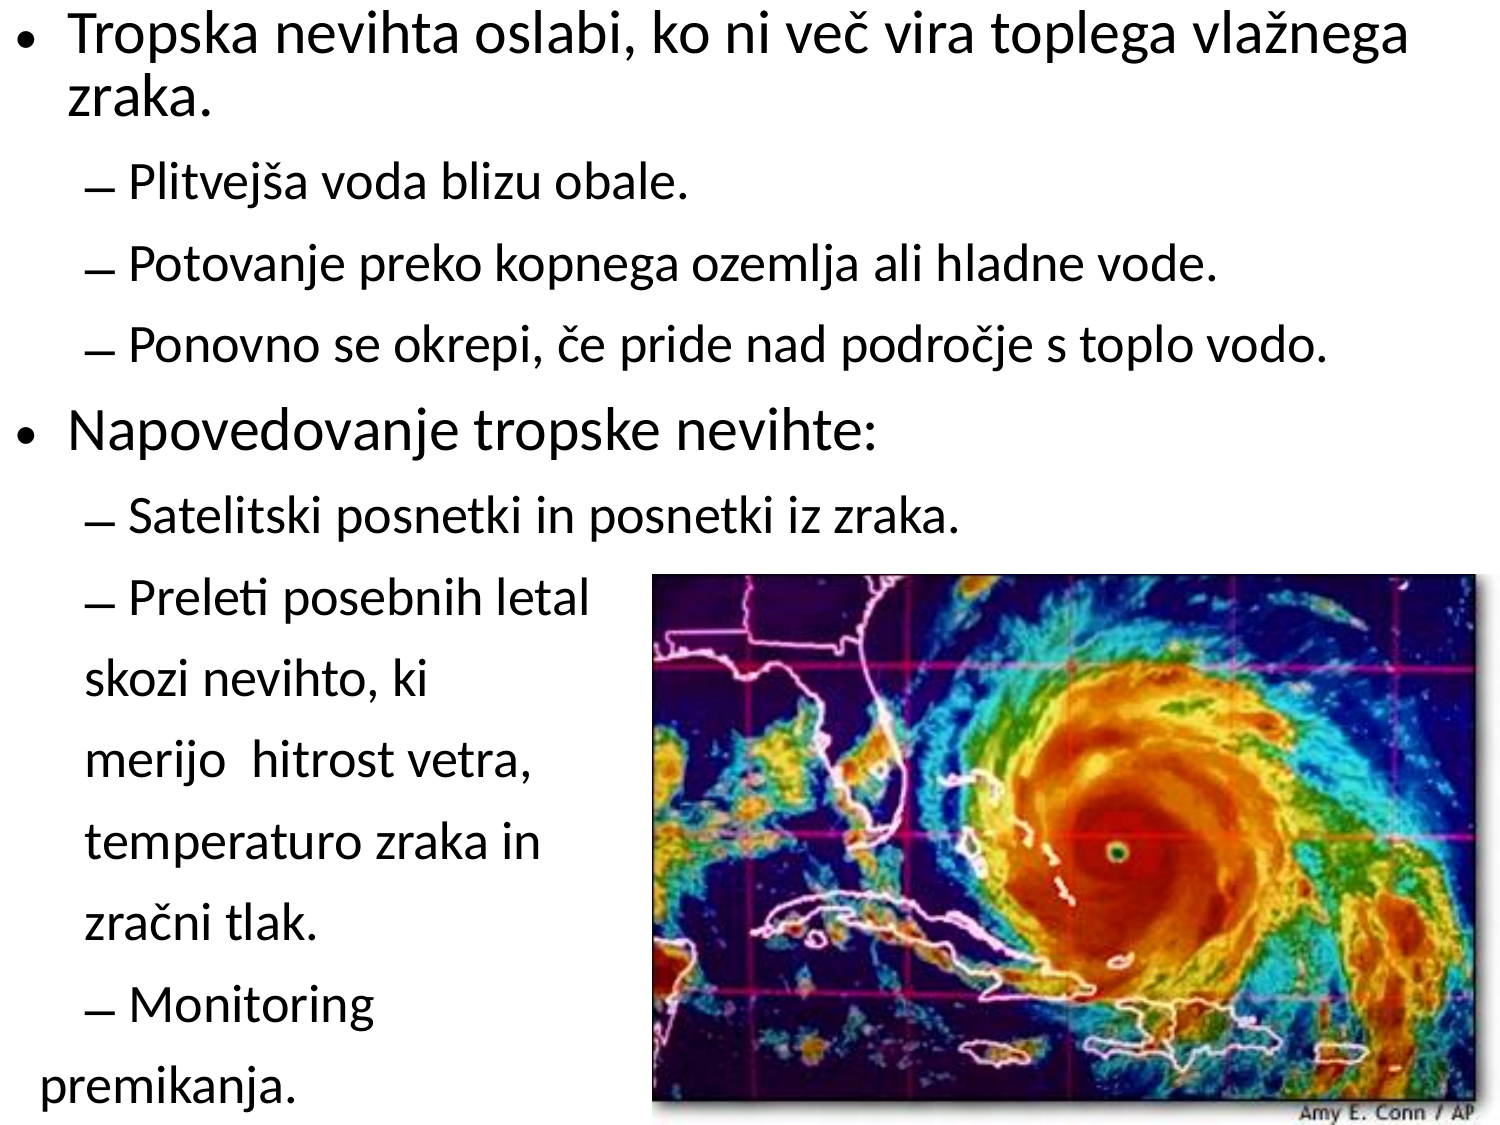

# Tropska nevihta oslabi, ko ni več vira toplega vlažnega zraka.
Plitvejša voda blizu obale.
Potovanje preko kopnega ozemlja ali hladne vode.
Ponovno se okrepi, če pride nad področje s toplo vodo.
Napovedovanje tropske nevihte:
Satelitski posnetki in posnetki iz zraka.
Preleti posebnih letal
	skozi nevihto, ki
	merijo hitrost vetra,
	temperaturo zraka in
	zračni tlak.
Monitoring
 premikanja.